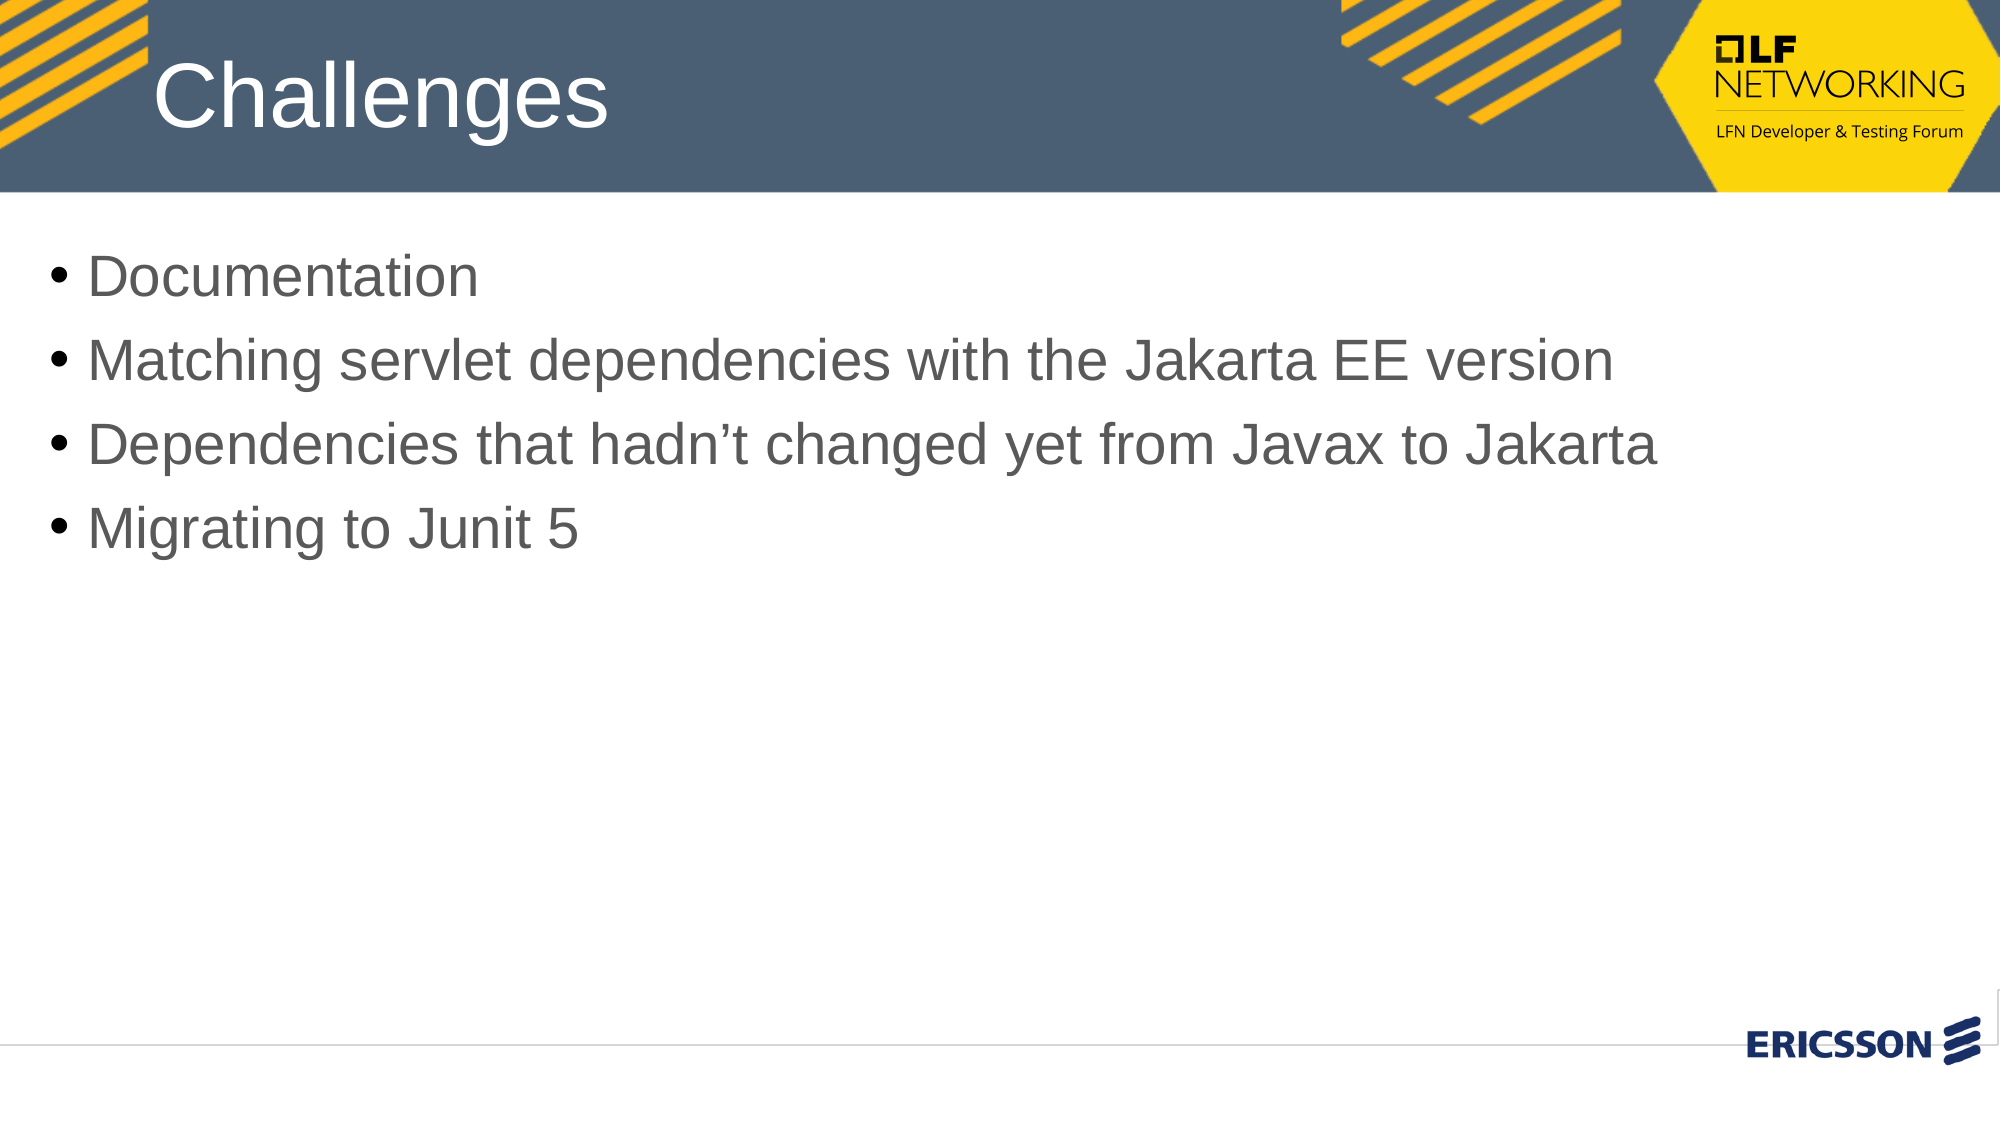

Challenges
# Documentation
Matching servlet dependencies with the Jakarta EE version
Dependencies that hadn’t changed yet from Javax to Jakarta
Migrating to Junit 5